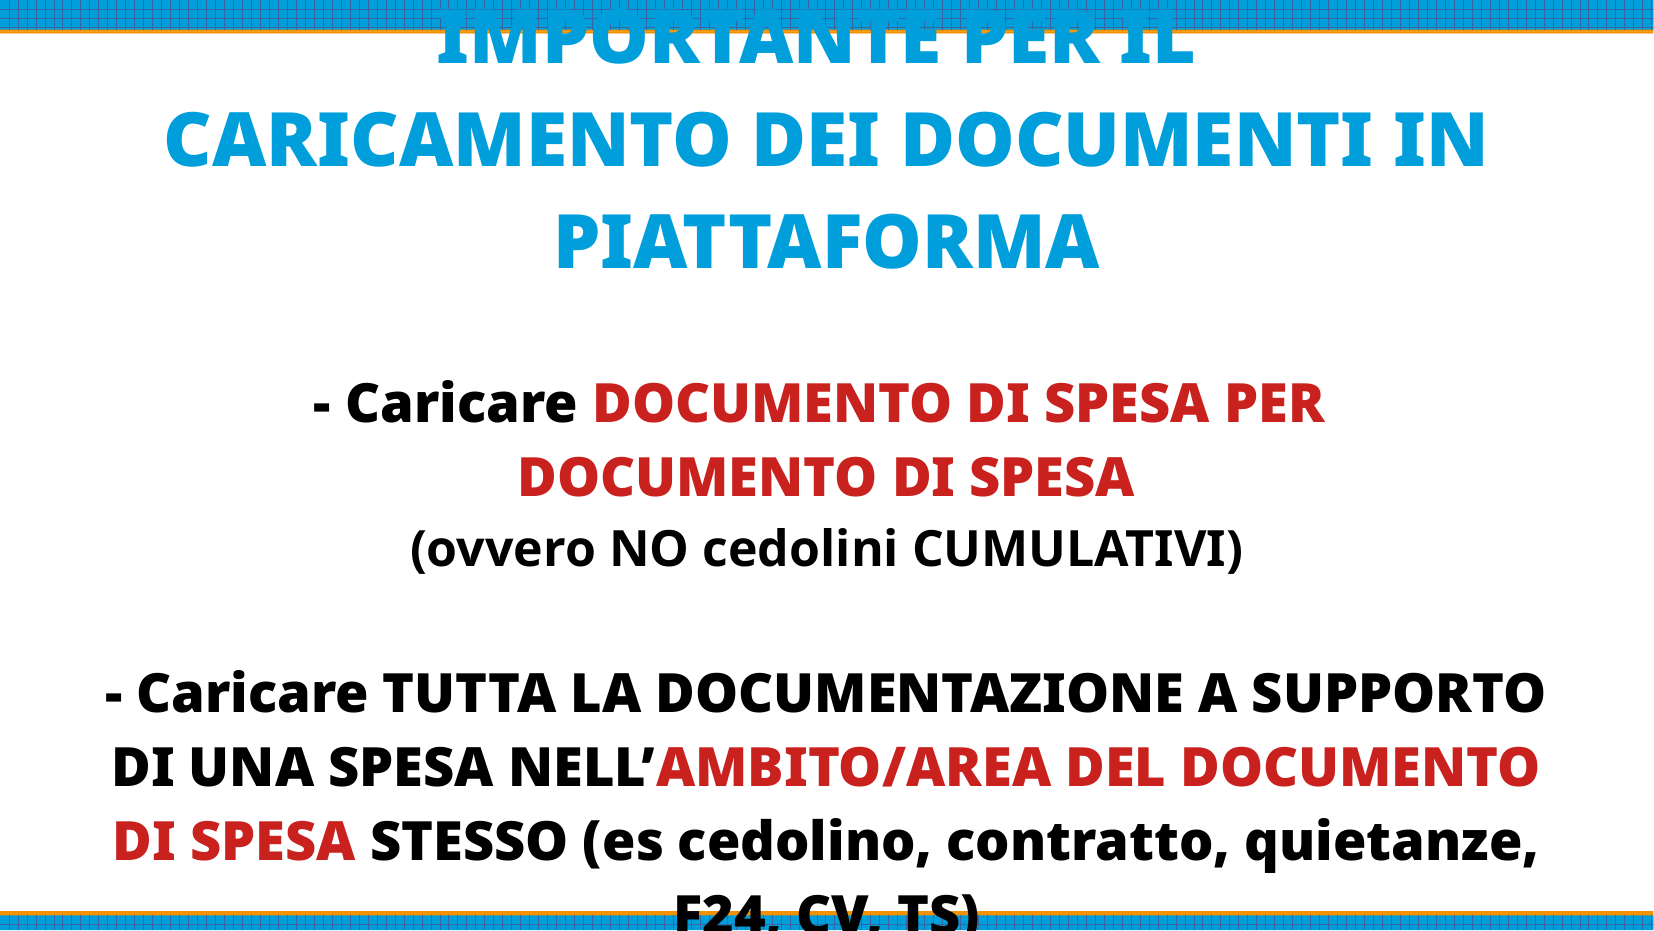

# IMPORTANTE PER IL
CARICAMENTO DEI DOCUMENTI IN PIATTAFORMA
- Caricare DOCUMENTO DI SPESA PER
DOCUMENTO DI SPESA
(ovvero NO cedolini CUMULATIVI)
- Caricare TUTTA LA DOCUMENTAZIONE A SUPPORTO DI UNA SPESA NELL’AMBITO/AREA DEL DOCUMENTO DI SPESA STESSO (es cedolino, contratto, quietanze, F24, CV, TS)